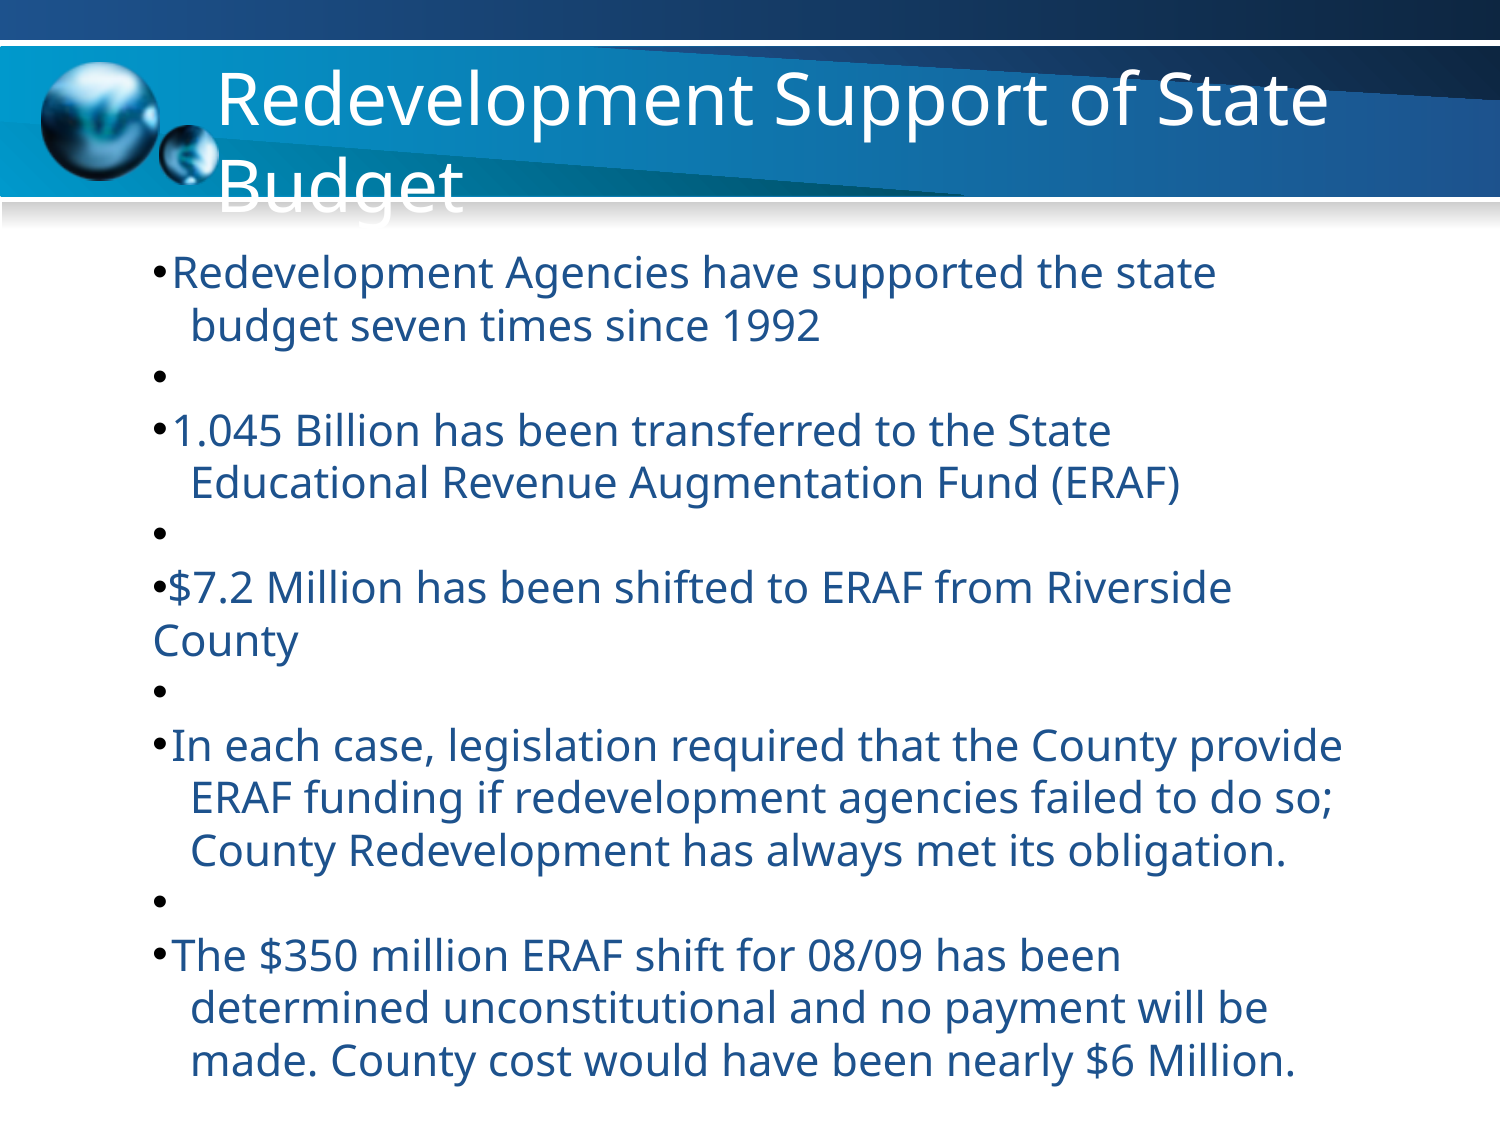

# Redevelopment Support of State Budget
Redevelopment Agencies have supported the state budget seven times since 1992
1.045 Billion has been transferred to the State Educational Revenue Augmentation Fund (ERAF)
$7.2 Million has been shifted to ERAF from Riverside County
In each case, legislation required that the County provide ERAF funding if redevelopment agencies failed to do so; County Redevelopment has always met its obligation.
The $350 million ERAF shift for 08/09 has been determined unconstitutional and no payment will be made. County cost would have been nearly $6 Million.